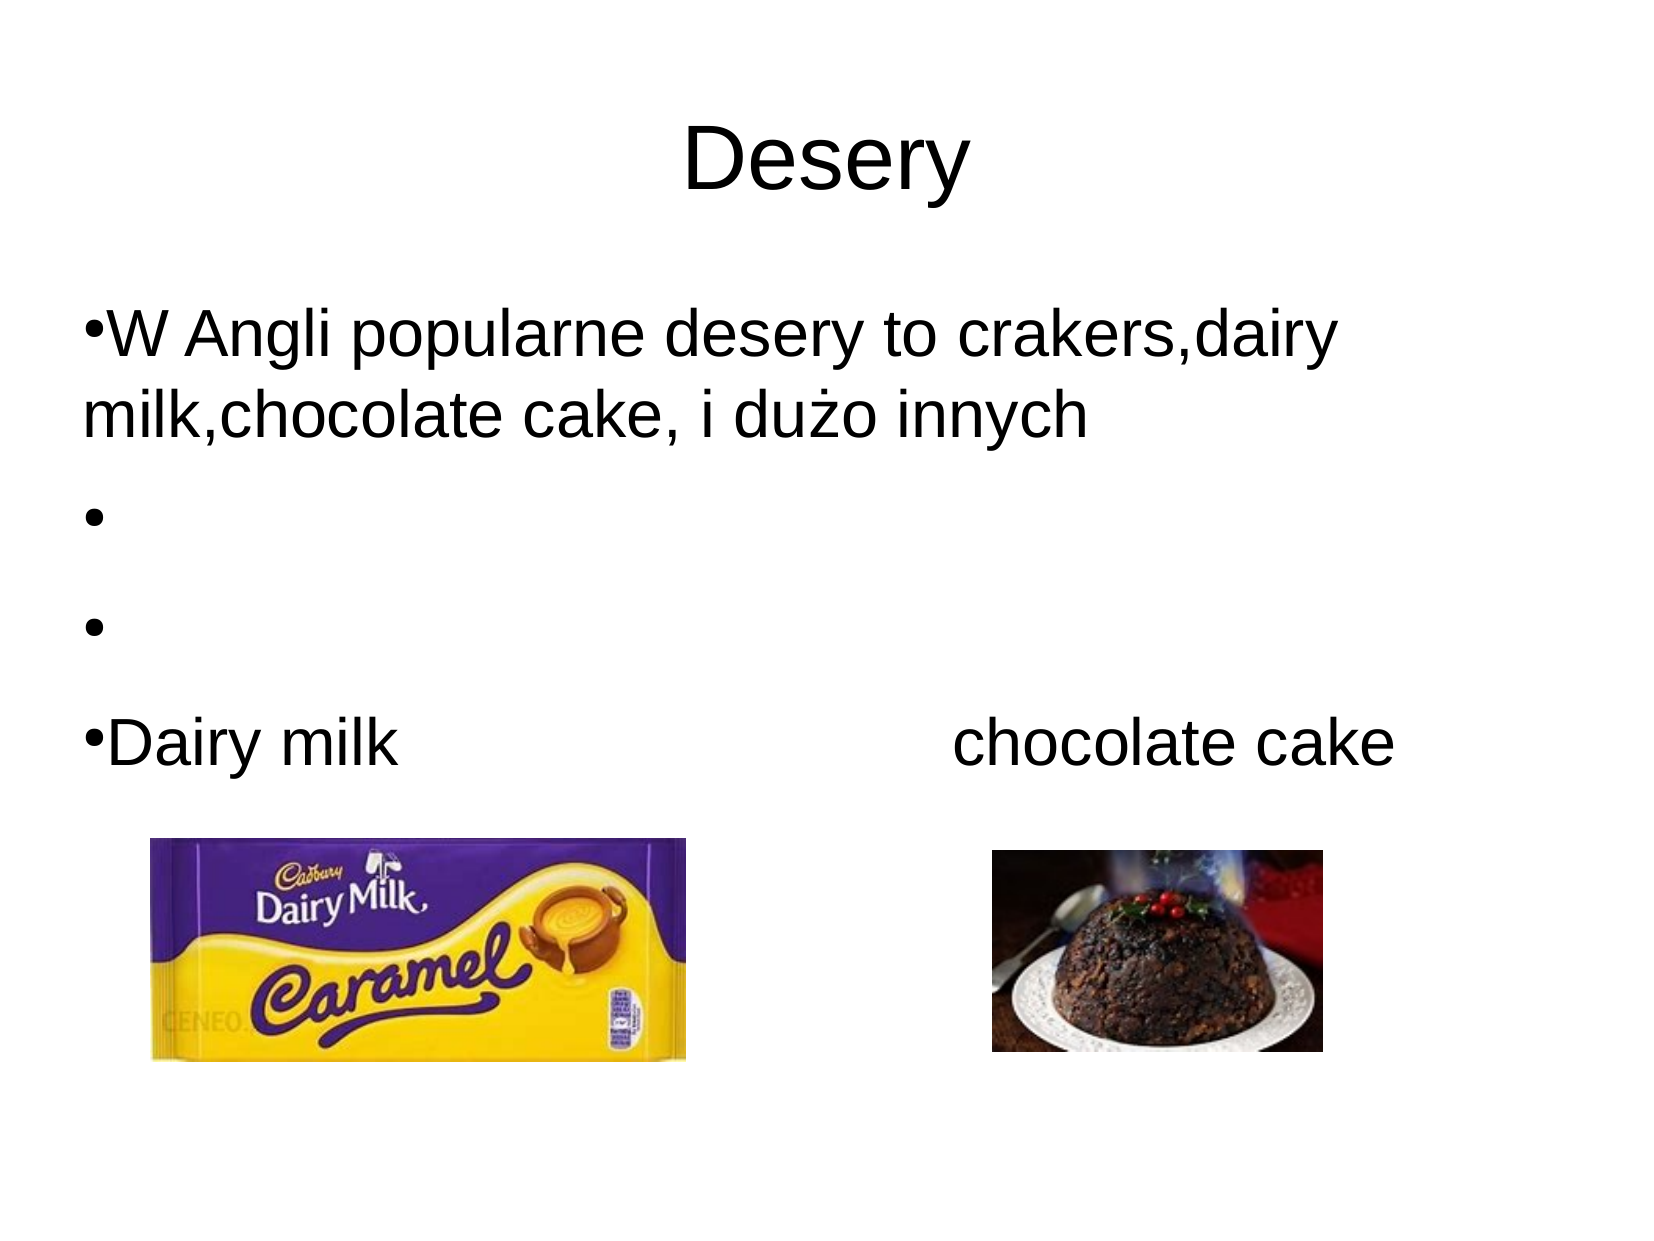

# Desery
W Angli popularne desery to crakers,dairy milk,chocolate cake, i dużo innych
Dairy milk chocolate cake